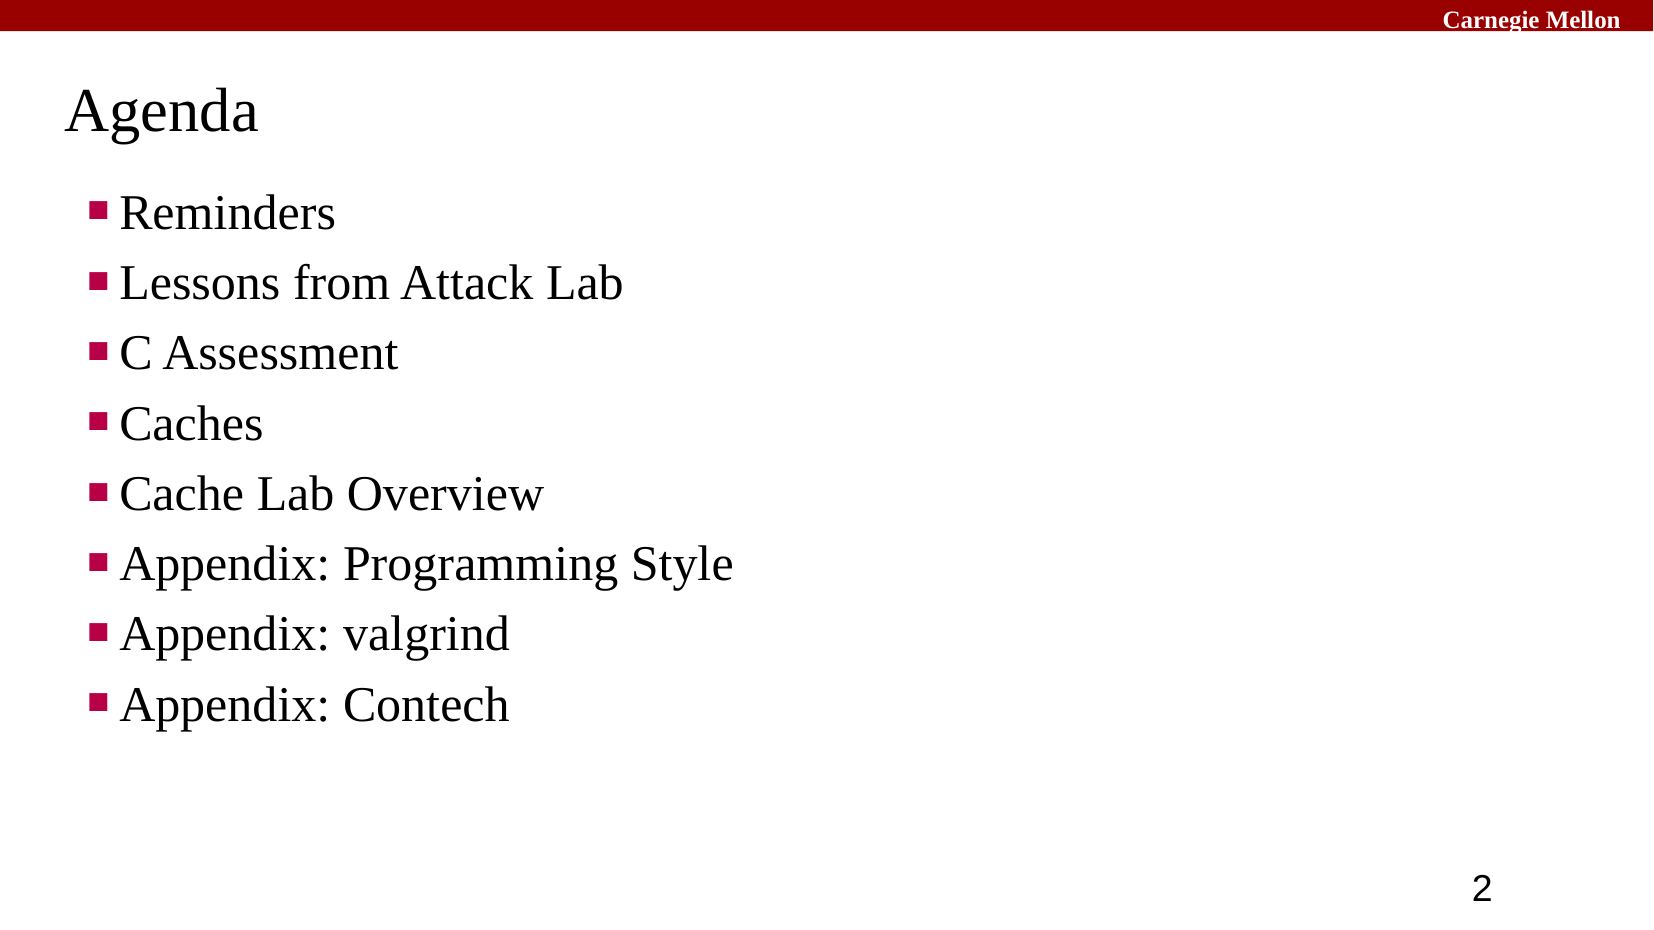

# Agenda
Reminders
Lessons from Attack Lab
C Assessment
Caches
Cache Lab Overview
Appendix: Programming Style
Appendix: valgrind
Appendix: Contech